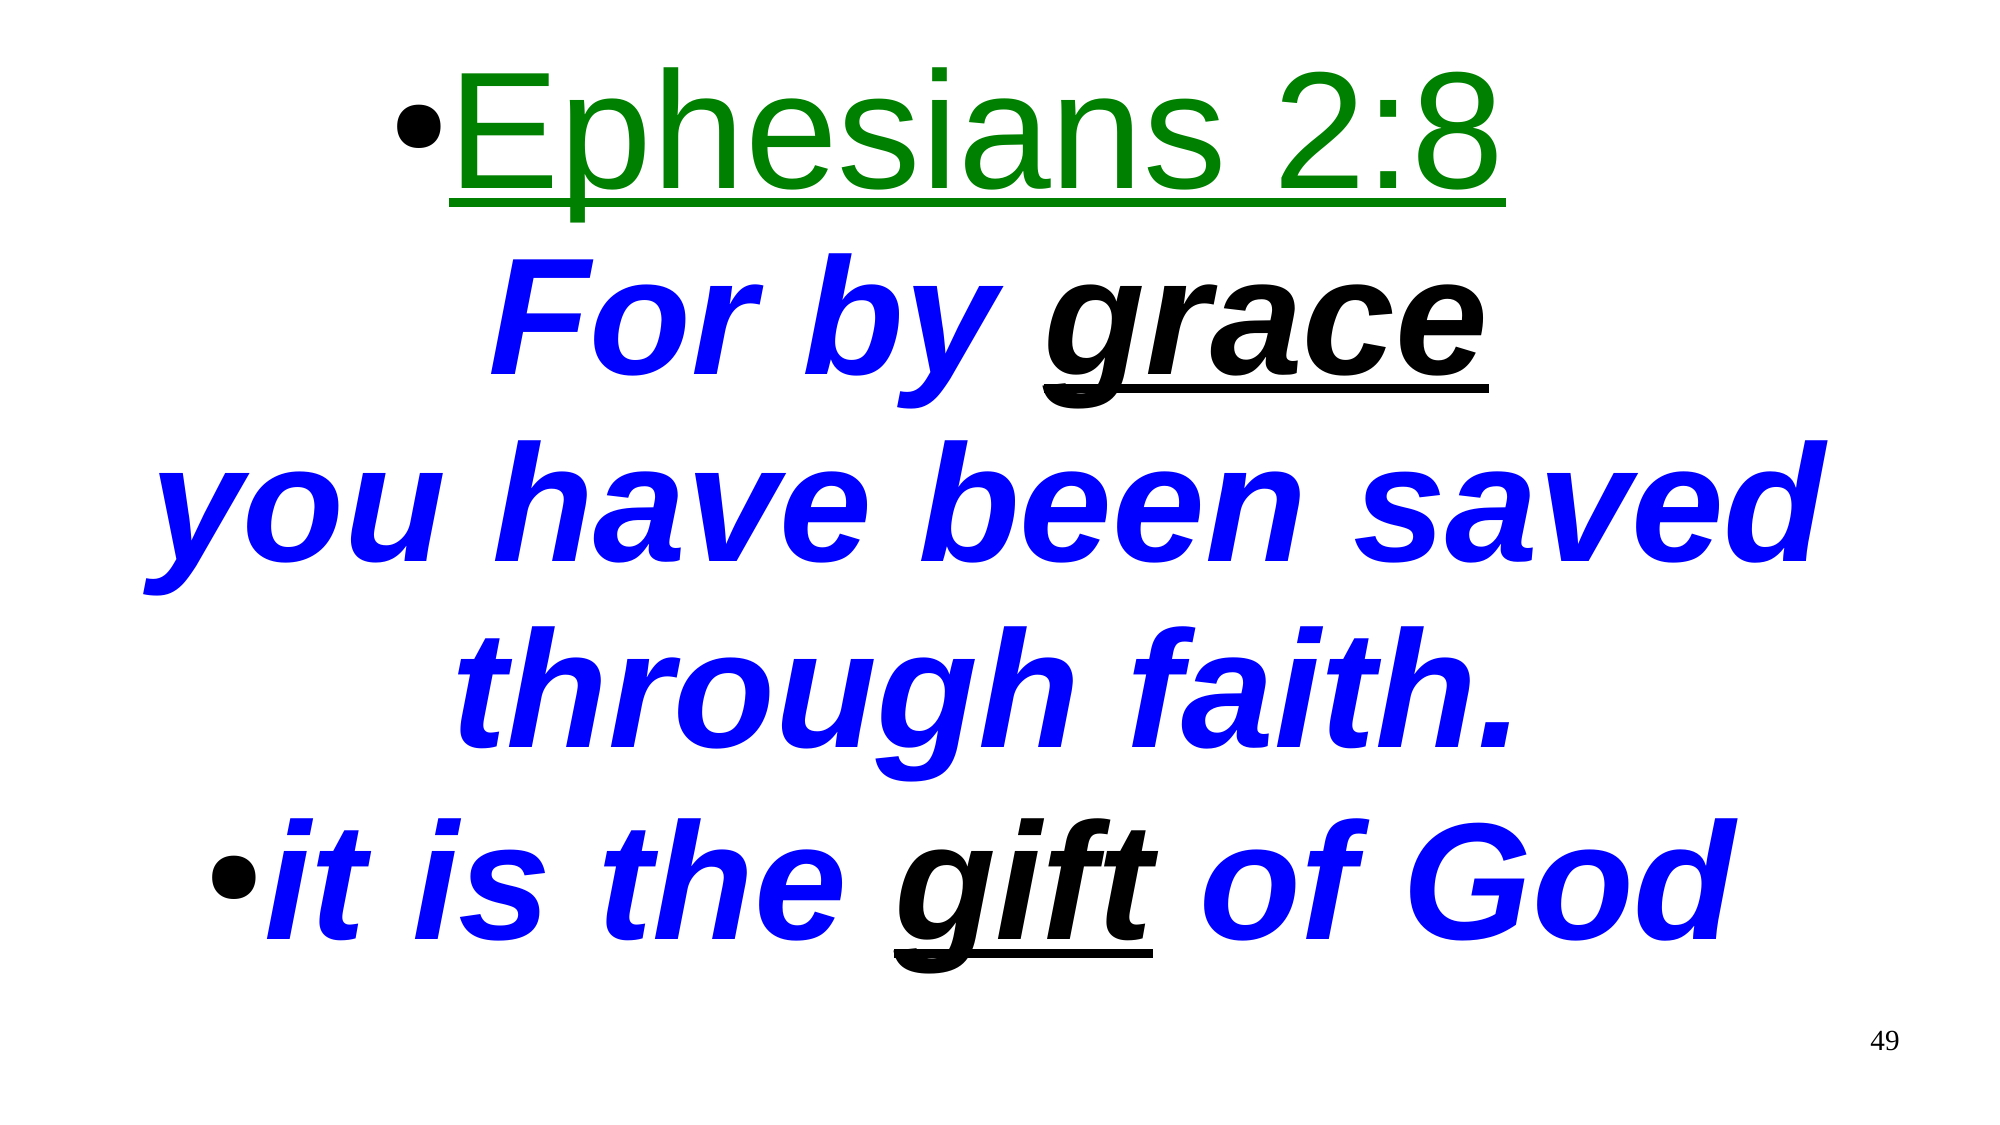

# Ephesians 2:8  For by grace you have been saved through faith.
it is the gift of God
49